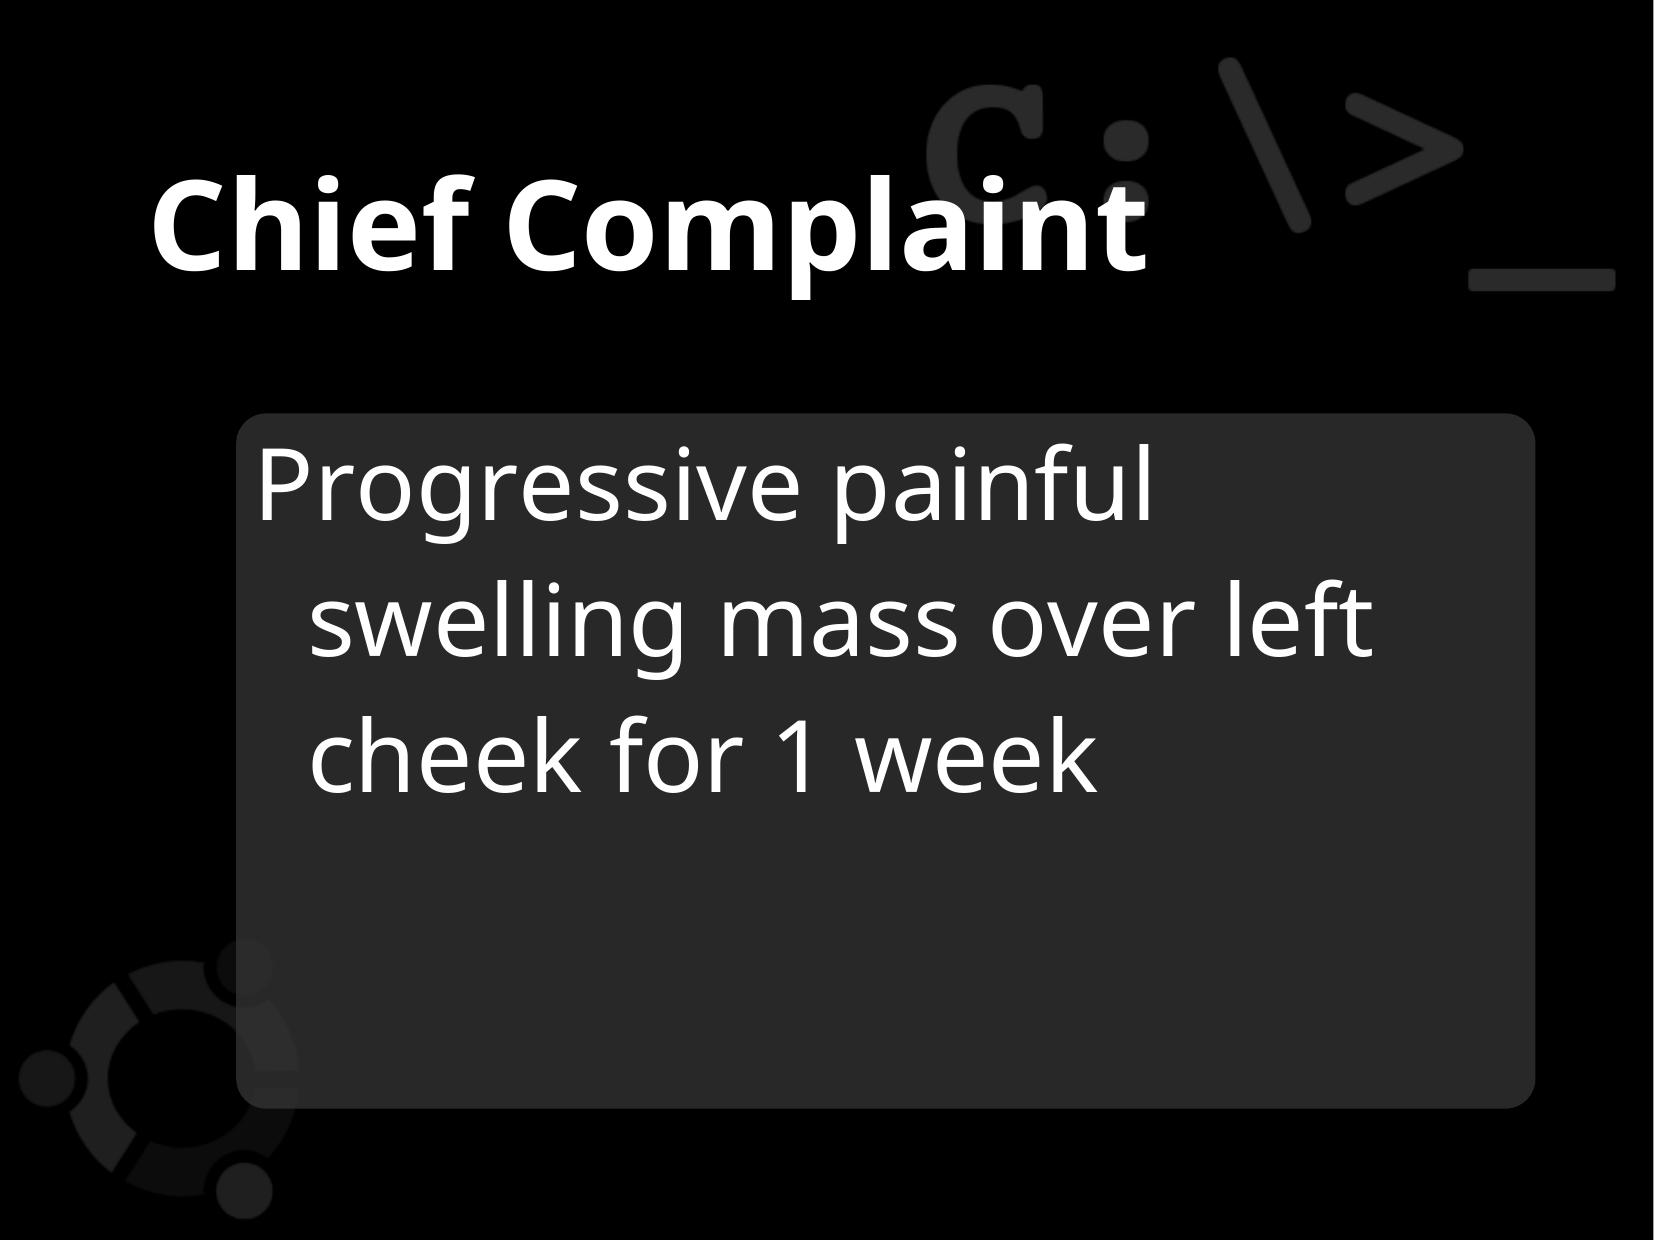

# Chief Complaint
Progressive painful swelling mass over left cheek for 1 week